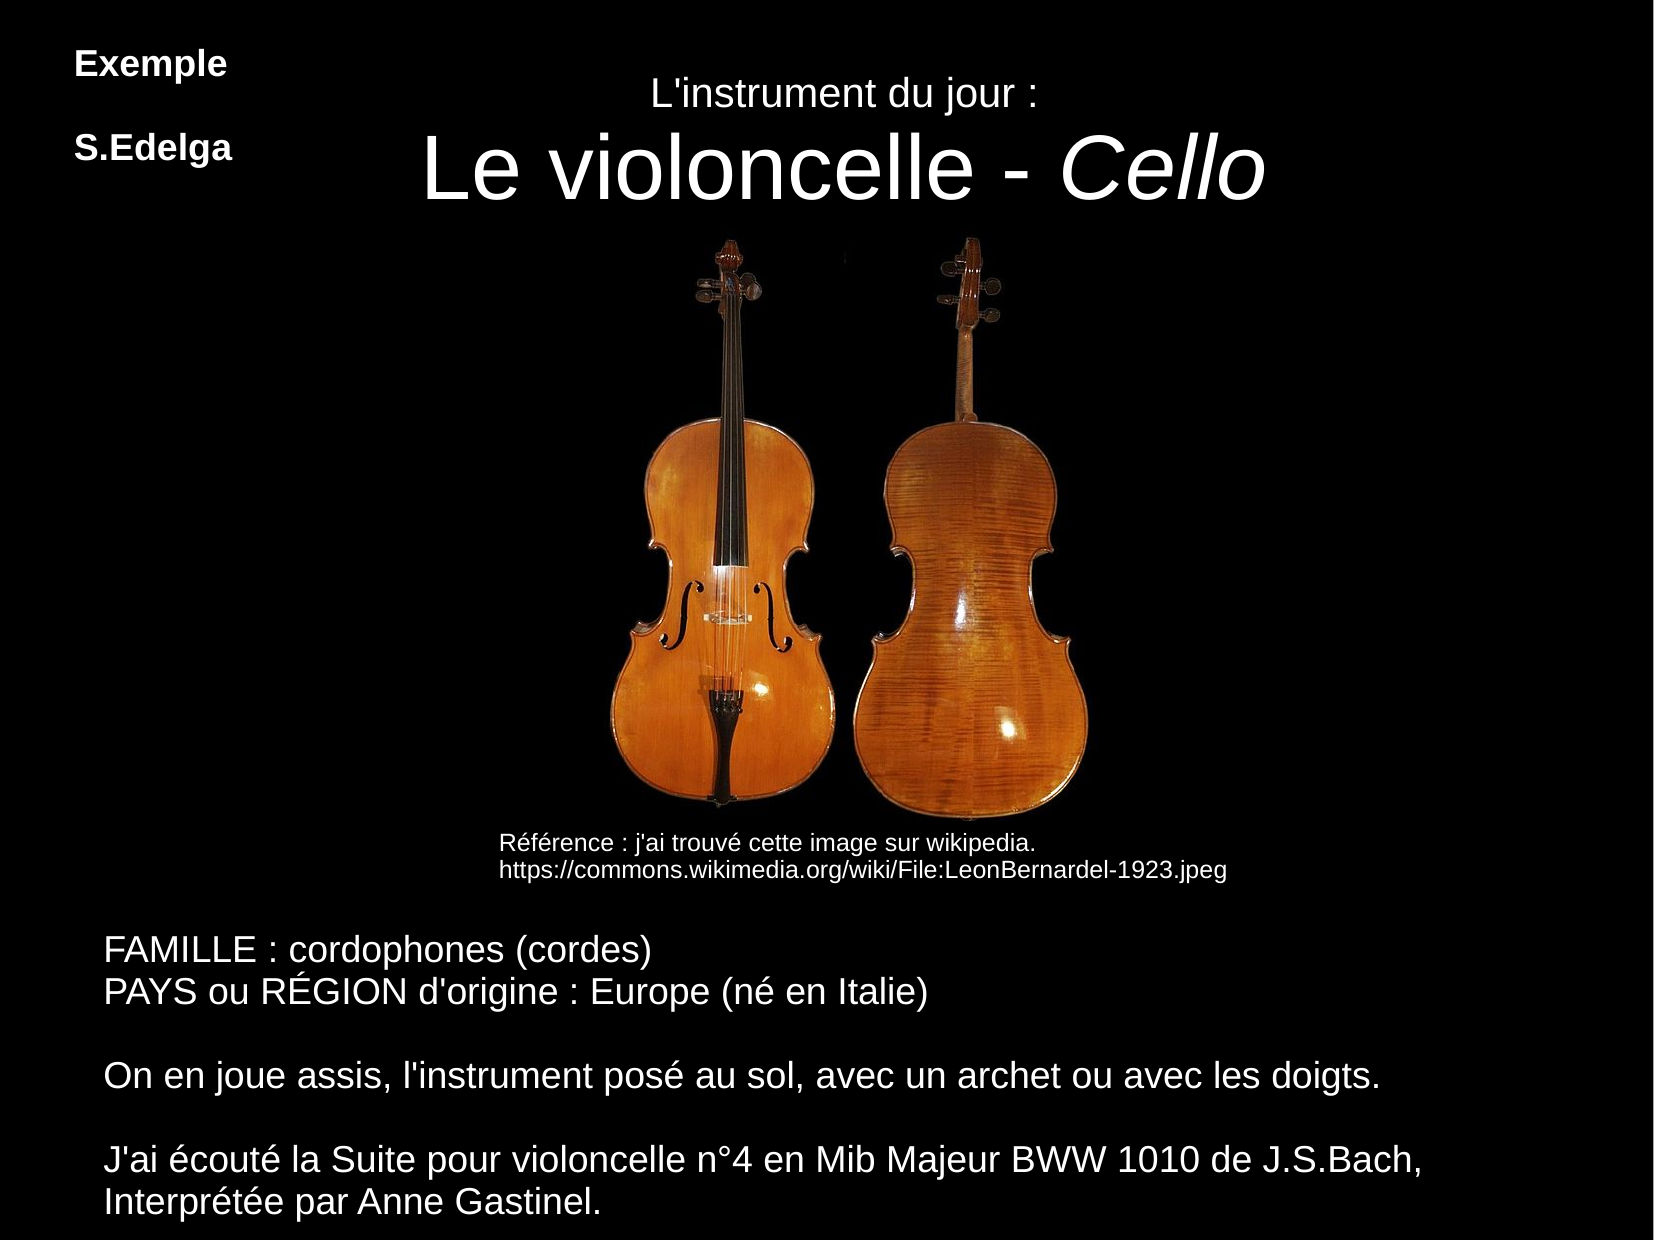

Exemple
S.Edelga
# L'instrument du jour : Le violoncelle - Cello
Référence : j'ai trouvé cette image sur wikipedia. https://commons.wikimedia.org/wiki/File:LeonBernardel-1923.jpeg
FAMILLE : cordophones (cordes)
PAYS ou RÉGION d'origine : Europe (né en Italie)
On en joue assis, l'instrument posé au sol, avec un archet ou avec les doigts.
J'ai écouté la Suite pour violoncelle n°4 en Mib Majeur BWW 1010 de J.S.Bach,
Interprétée par Anne Gastinel.